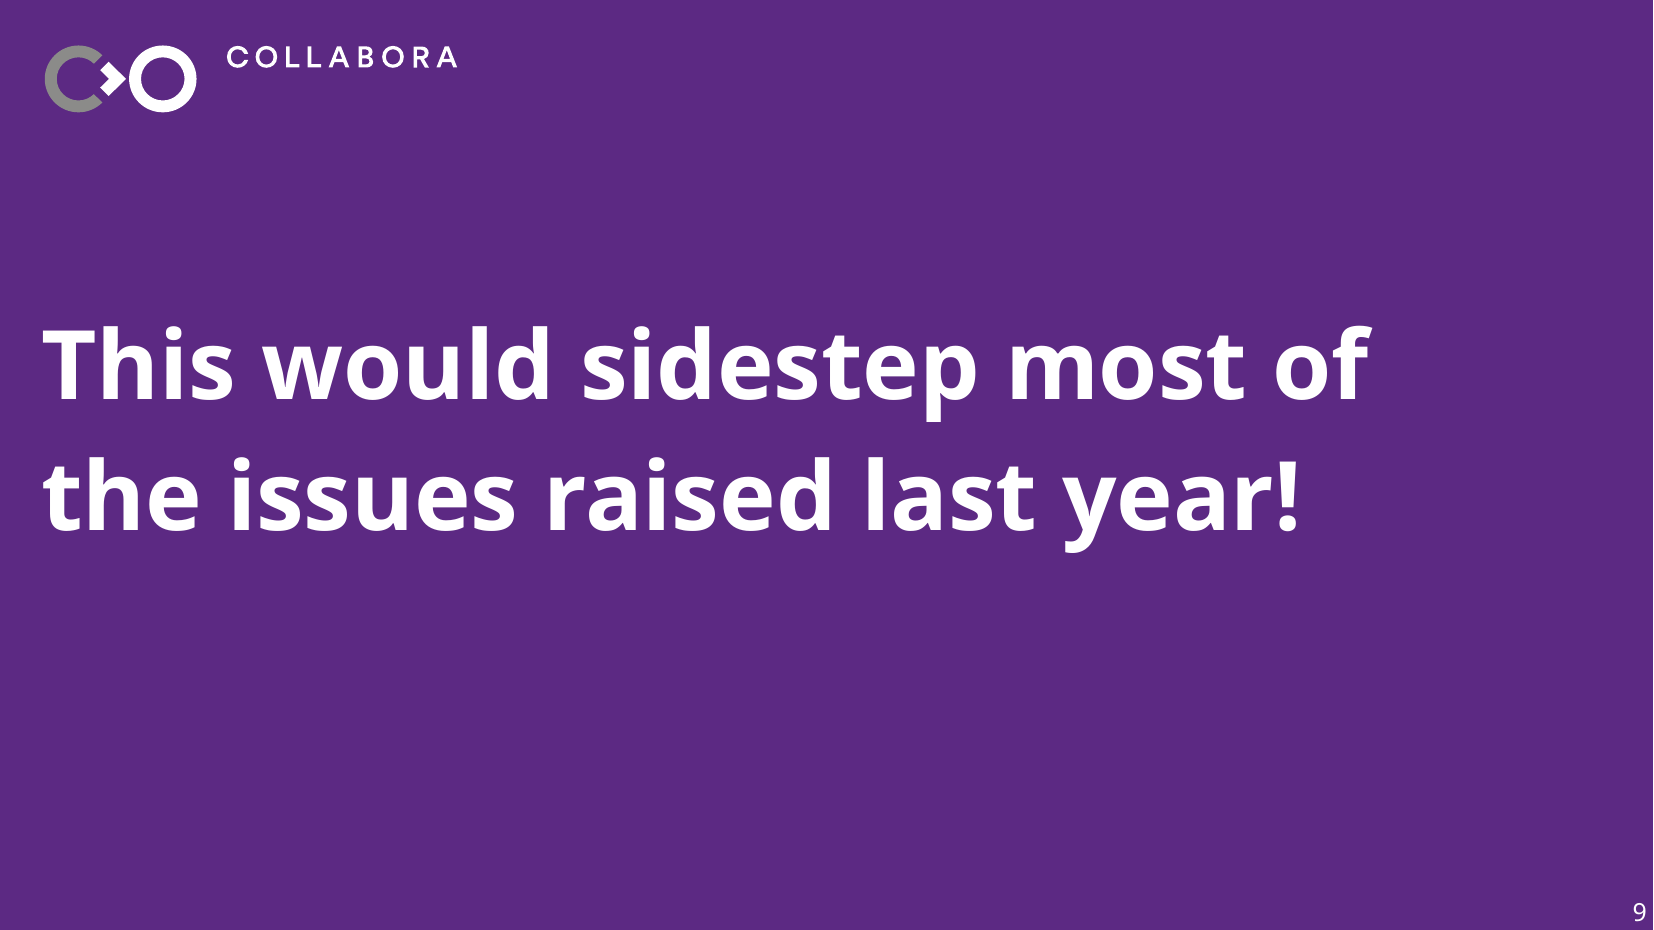

# This would sidestep most of the issues raised last year!